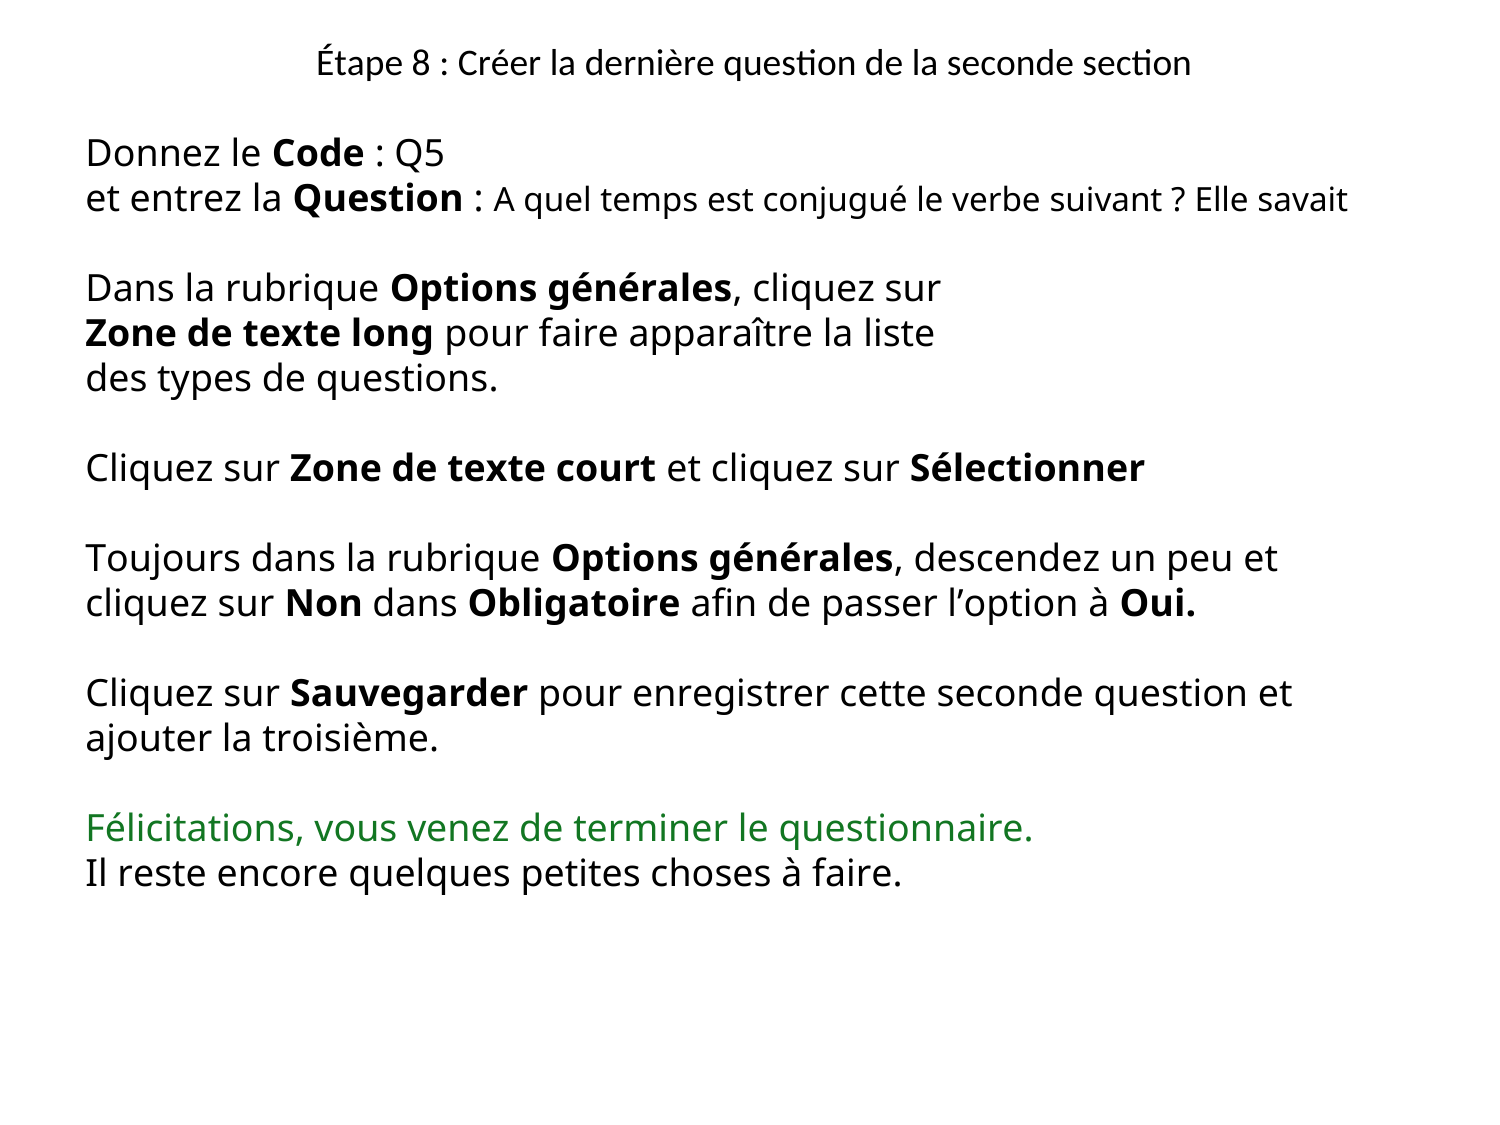

Étape 8 : Créer la dernière question de la seconde section
Donnez le Code : Q5
et entrez la Question : A quel temps est conjugué le verbe suivant ? Elle savait
Dans la rubrique Options générales, cliquez sur
Zone de texte long pour faire apparaître la liste
des types de questions.
Cliquez sur Zone de texte court et cliquez sur Sélectionner
Toujours dans la rubrique Options générales, descendez un peu et cliquez sur Non dans Obligatoire afin de passer l’option à Oui.
Cliquez sur Sauvegarder pour enregistrer cette seconde question et ajouter la troisième.
Félicitations, vous venez de terminer le questionnaire.
Il reste encore quelques petites choses à faire.